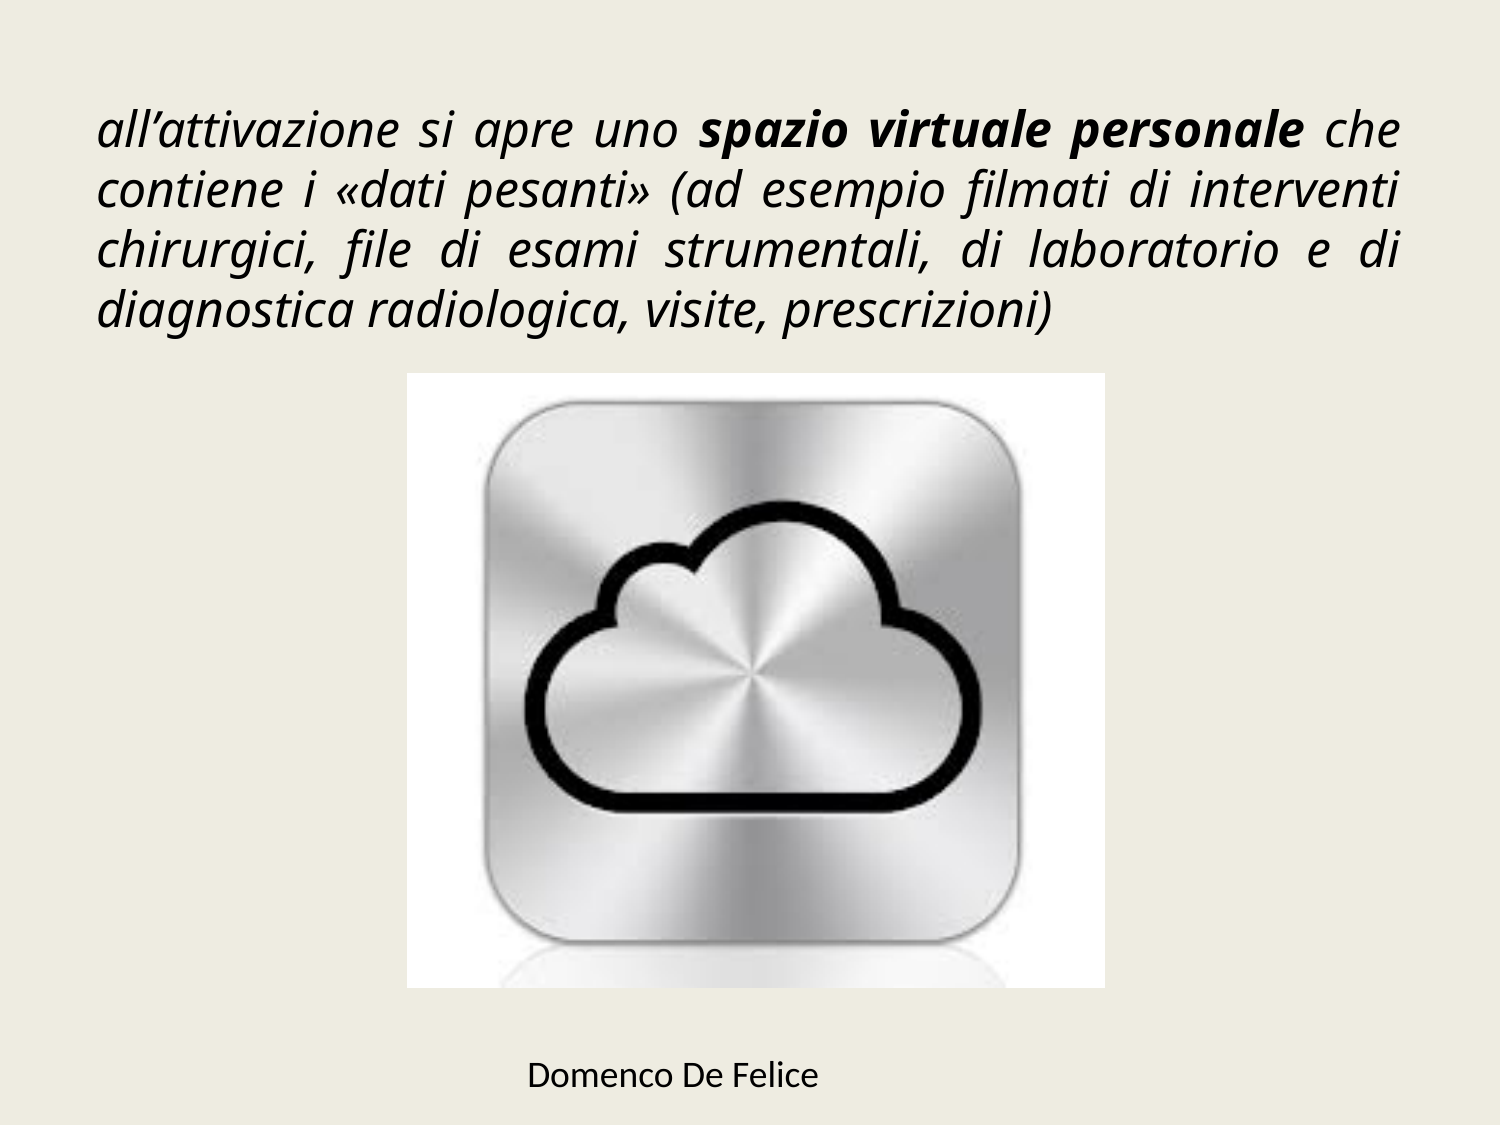

all’attivazione si apre uno spazio virtuale personale che contiene i «dati pesanti» (ad esempio filmati di interventi chirurgici, file di esami strumentali, di laboratorio e di diagnostica radiologica, visite, prescrizioni)
Domenco De Felice